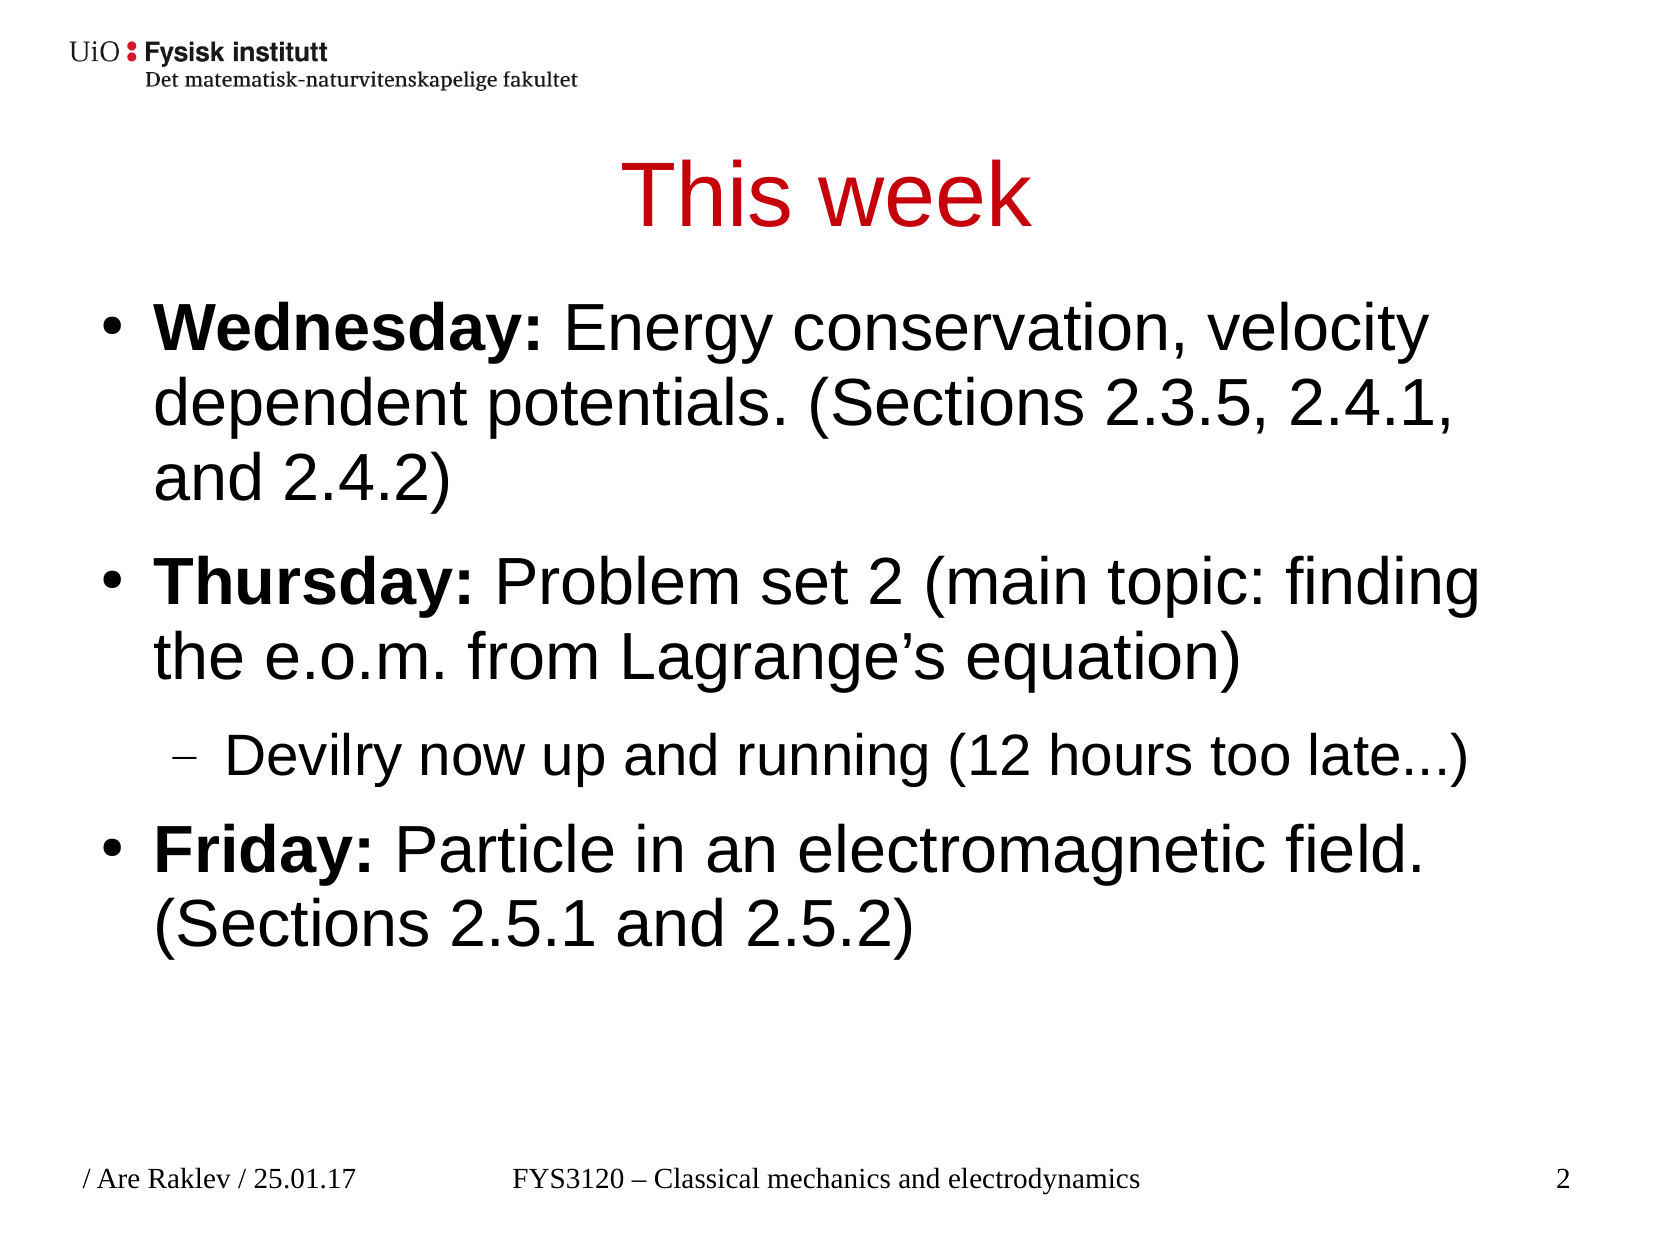

# This week
Wednesday: Energy conservation, velocity dependent potentials. (Sections 2.3.5, 2.4.1, and 2.4.2)
Thursday: Problem set 2 (main topic: finding the e.o.m. from Lagrange’s equation)
Devilry now up and running (12 hours too late...)
Friday: Particle in an electromagnetic field. (Sections 2.5.1 and 2.5.2)
/ Are Raklev / 25.01.17
FYS3120 – Classical mechanics and electrodynamics
2